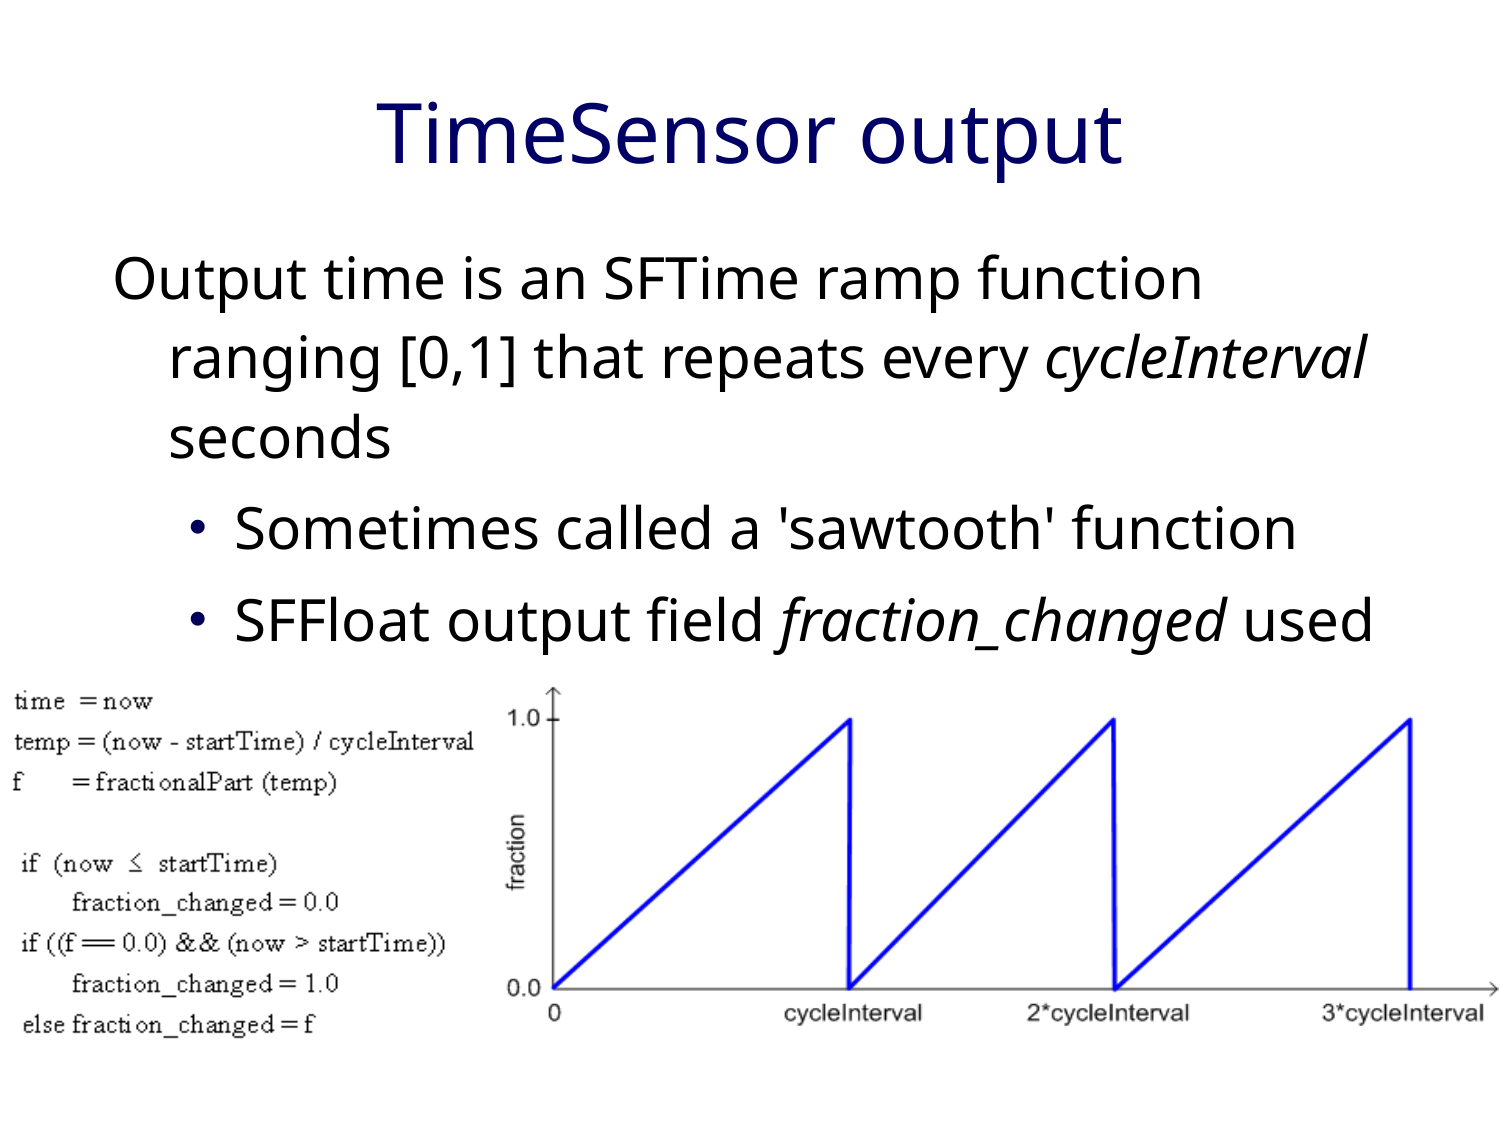

# TimeSensor output
Output time is an SFTime ramp function ranging [0,1] that repeats every cycleInterval seconds
Sometimes called a 'sawtooth' function
SFFloat output field fraction_changed used as input to other interpolators, sequencers